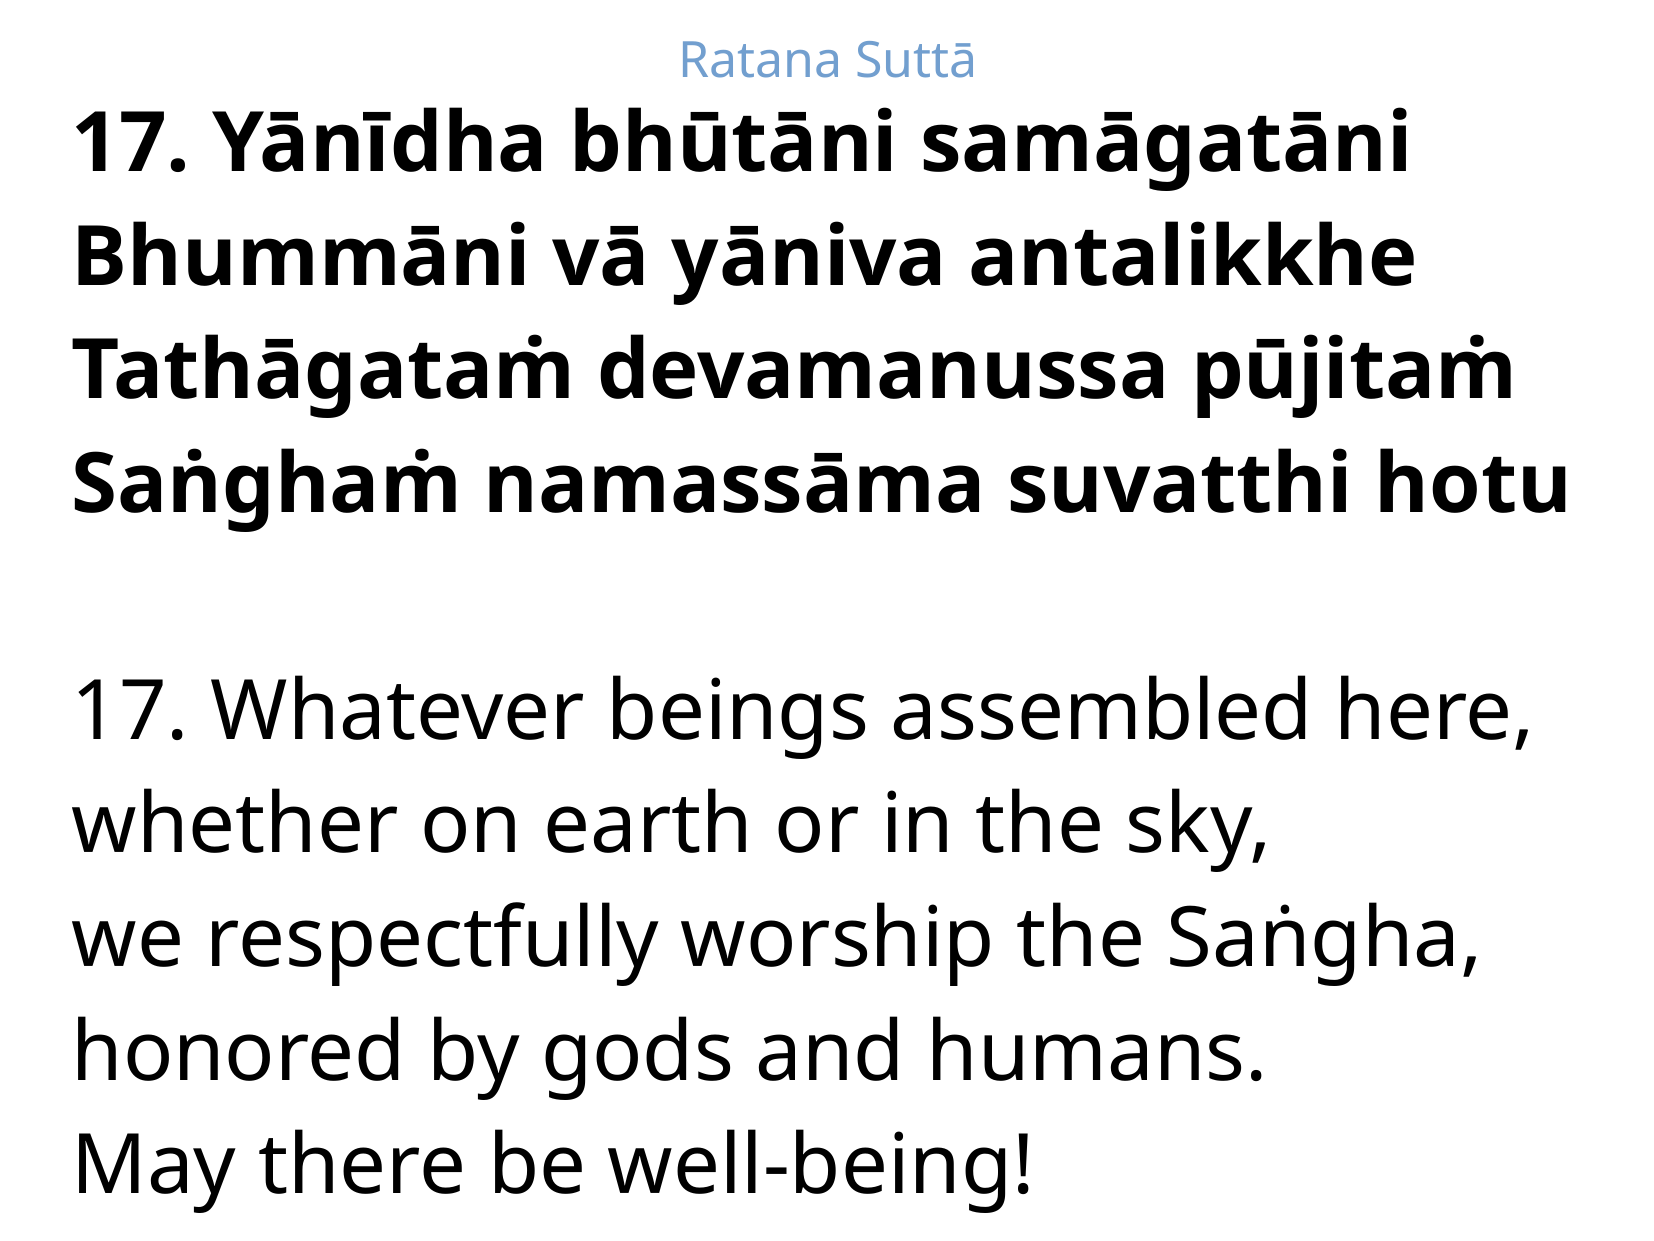

Ratana Suttā
17. Yānīdha bhūtāni samāgatāni
Bhummāni vā yāniva antalikkhe
Tathāgataṁ devamanussa pūjitaṁ
Saṅghaṁ namassāma suvatthi hotu
17. Whatever beings assembled here,
whether on earth or in the sky,
we respectfully worship the Saṅgha,
honored by gods and humans.
May there be well-being!